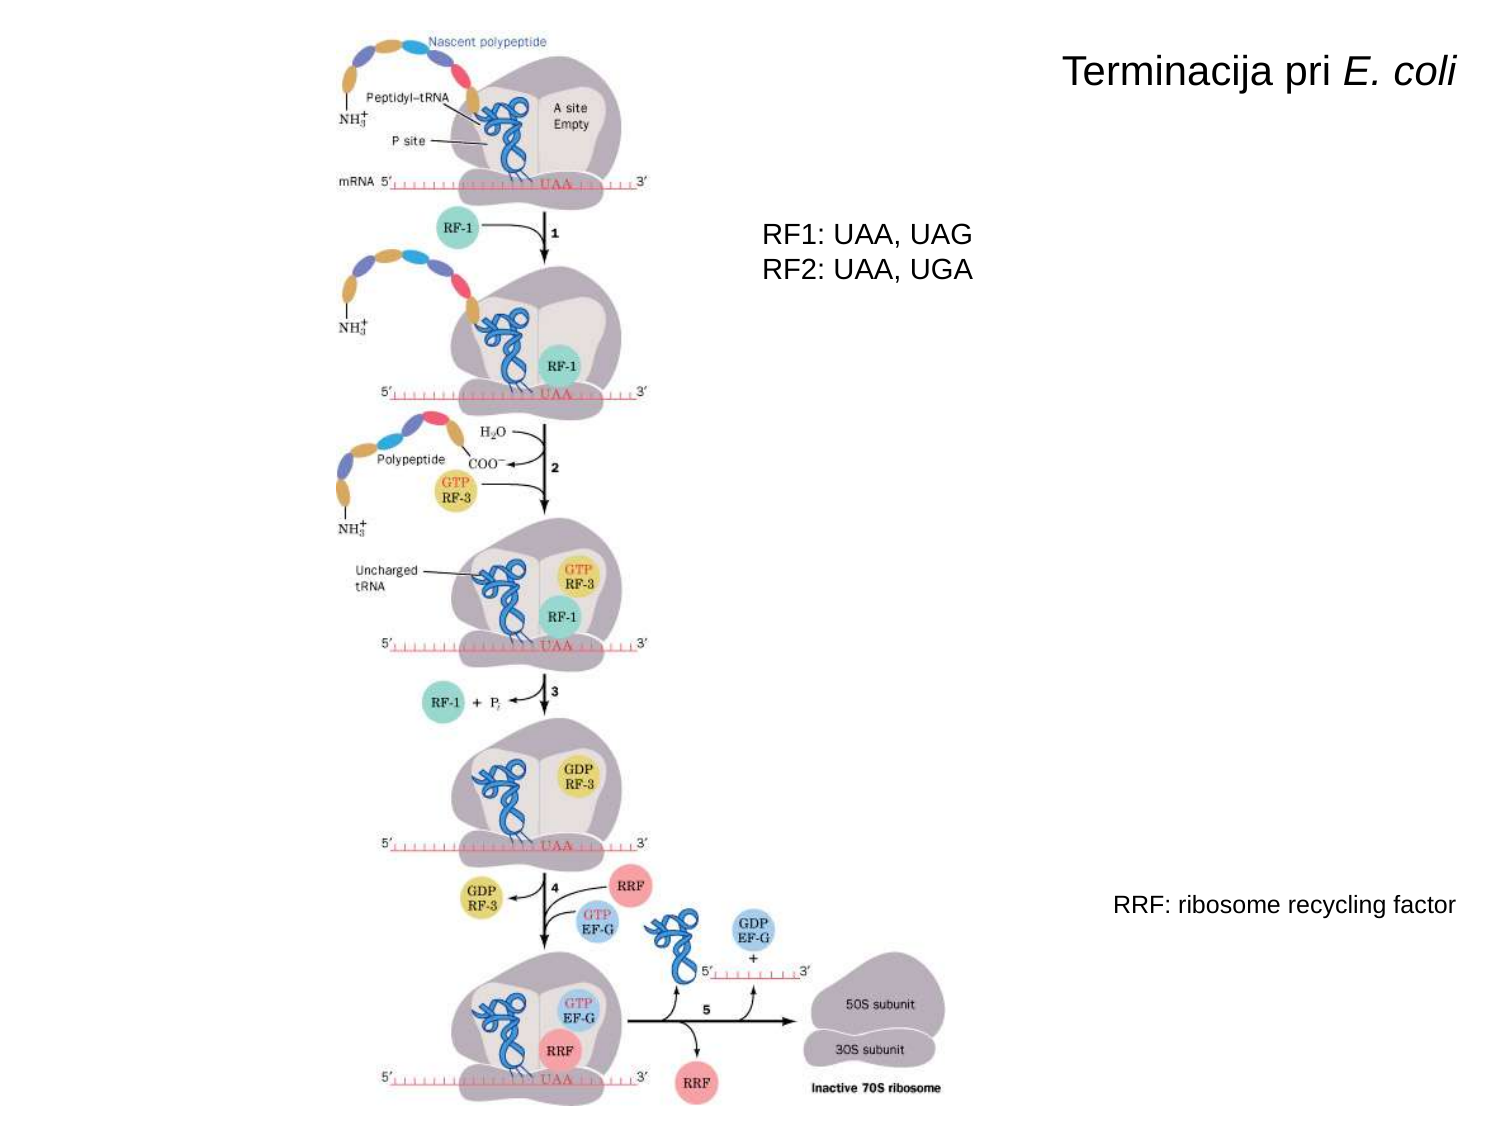

Terminacija pri E. coli
RF1: UAA, UAG
RF2: UAA, UGA
RRF: ribosome recycling factor